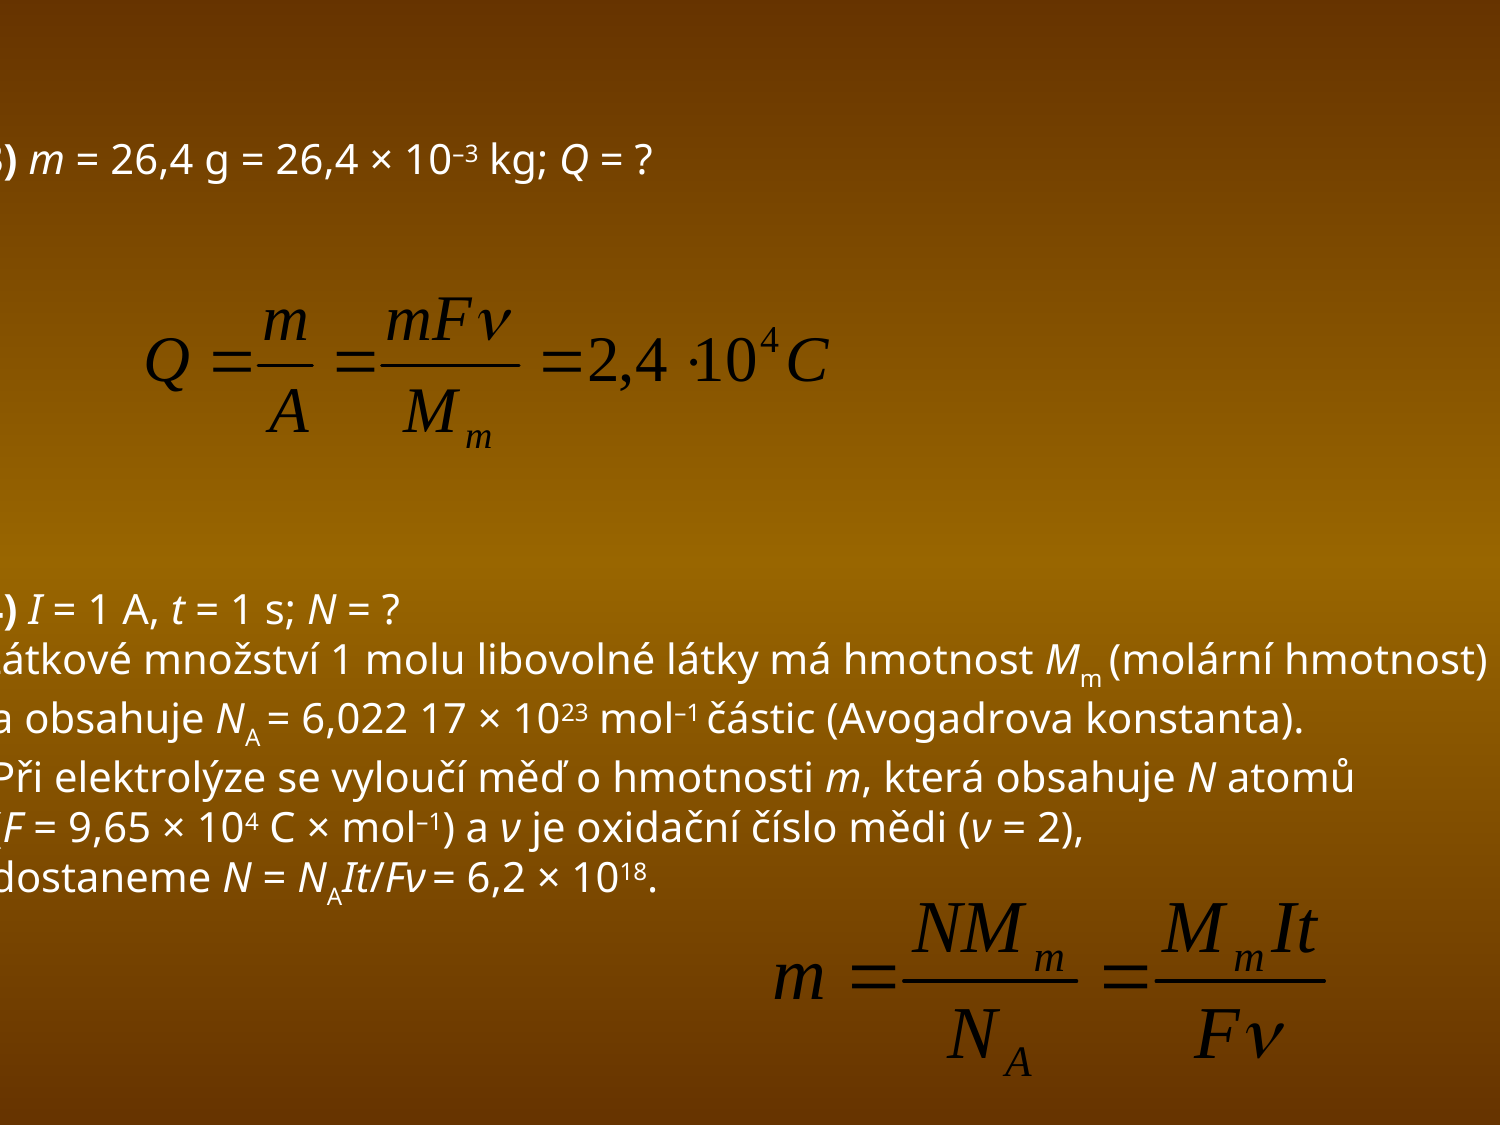

3) m = 26,4 g = 26,4 × 10–3 kg; Q = ?
4) I = 1 A, t = 1 s; N = ?
Látkové množství 1 molu libovolné látky má hmotnost Mm (molární hmotnost)
 a obsahuje NA = 6,022 17 × 1023 mol–1 částic (Avogadrova konstanta).
 Při elektrolýze se vyloučí měď o hmotnosti m, která obsahuje N atomů
 (F = 9,65 × 104 C × mol–1) a ν je oxidační číslo mědi (ν = 2),
 dostaneme N = NAIt/Fν = 6,2 × 1018.